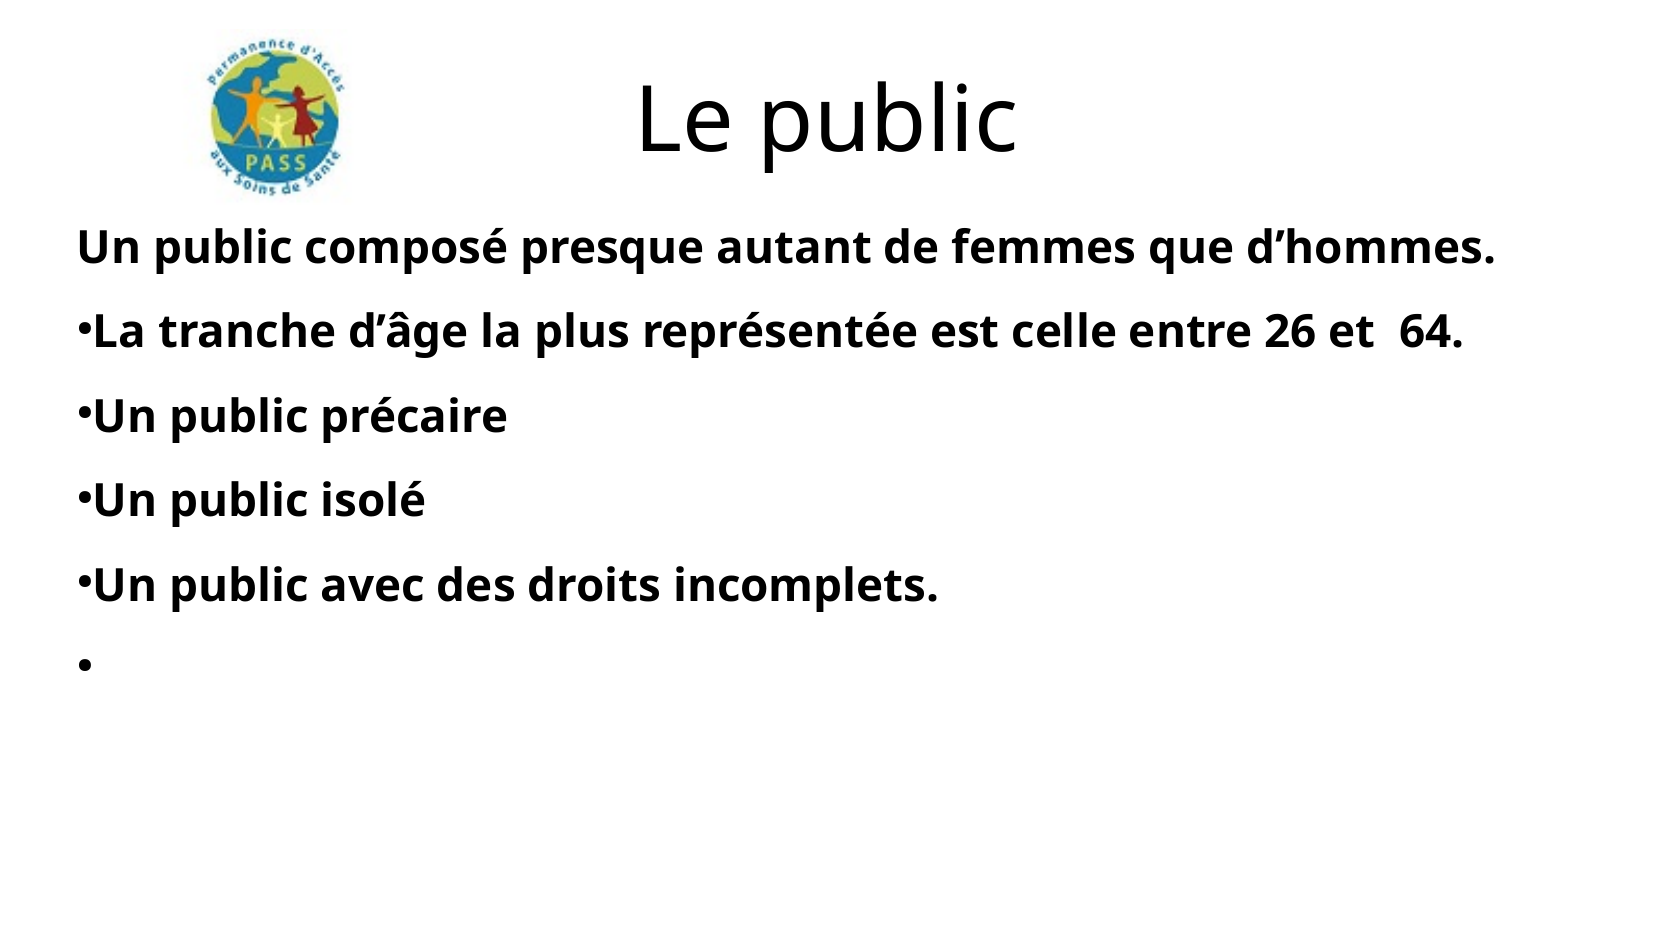

# Le public
Un public composé presque autant de femmes que d’hommes.
La tranche d’âge la plus représentée est celle entre 26 et 64.
Un public précaire
Un public isolé
Un public avec des droits incomplets.